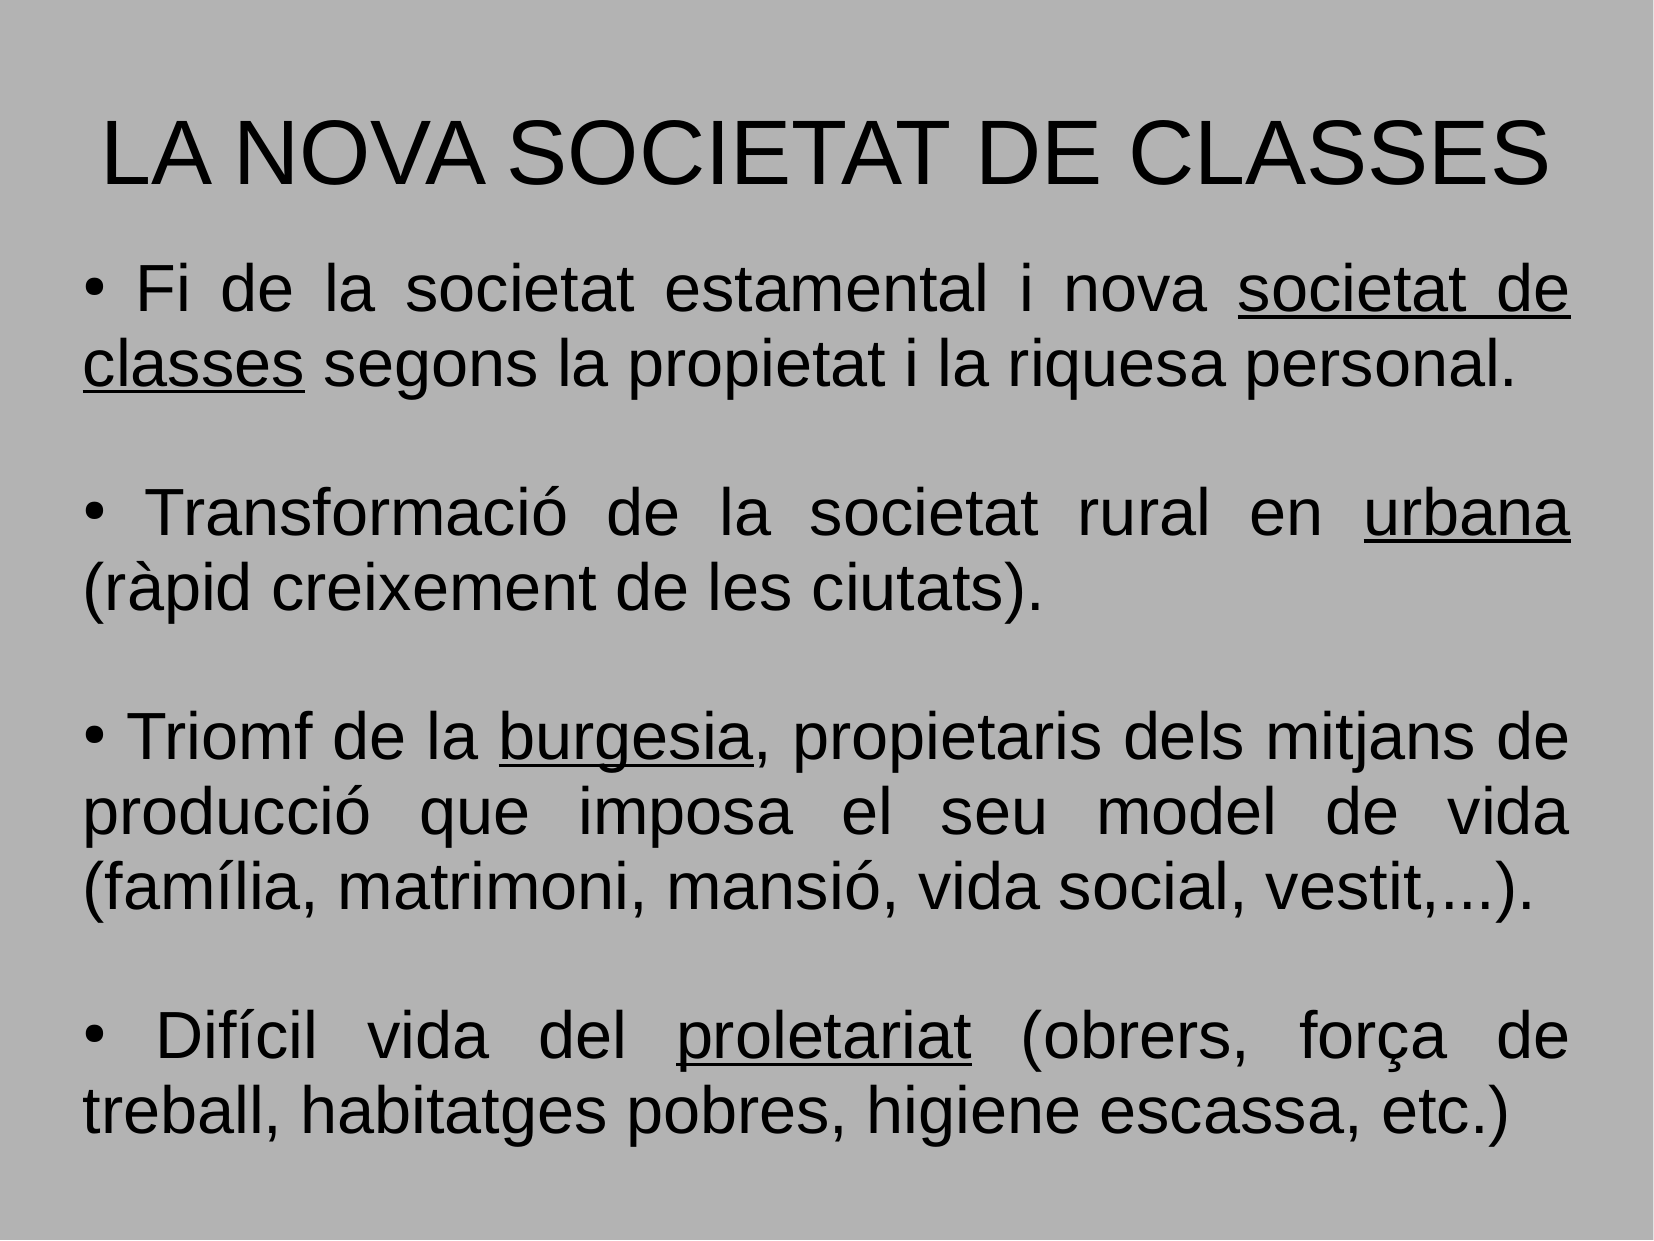

# LA NOVA SOCIETAT DE CLASSES
 Fi de la societat estamental i nova societat de classes segons la propietat i la riquesa personal.
 Transformació de la societat rural en urbana (ràpid creixement de les ciutats).
 Triomf de la burgesia, propietaris dels mitjans de producció que imposa el seu model de vida (família, matrimoni, mansió, vida social, vestit,...).
 Difícil vida del proletariat (obrers, força de treball, habitatges pobres, higiene escassa, etc.)